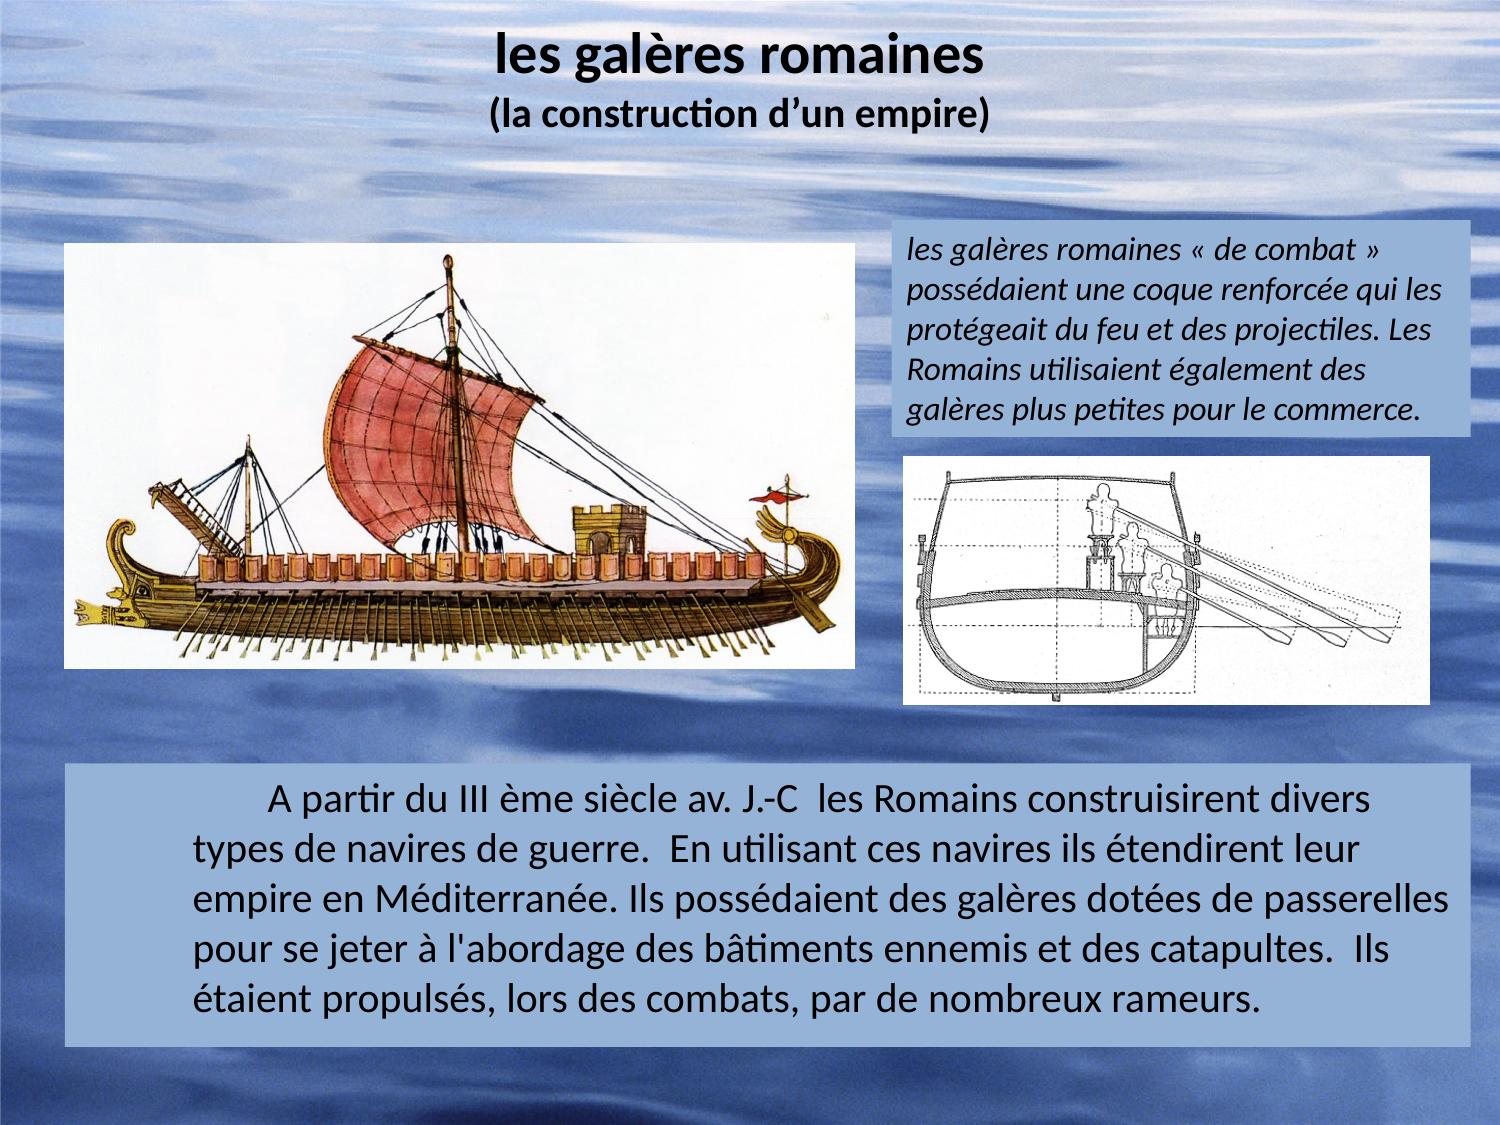

# les galères romaines (la construction d’un empire)
les galères romaines « de combat » possédaient une coque renforcée qui les protégeait du feu et des projectiles. Les Romains utilisaient également des galères plus petites pour le commerce.
	A partir du III ème siècle av. J.-C les Romains construisirent divers types de navires de guerre. En utilisant ces navires ils étendirent leur empire en Méditerranée. Ils possédaient des galères dotées de passerelles pour se jeter à l'abordage des bâtiments ennemis et des catapultes. Ils étaient propulsés, lors des combats, par de nombreux rameurs.